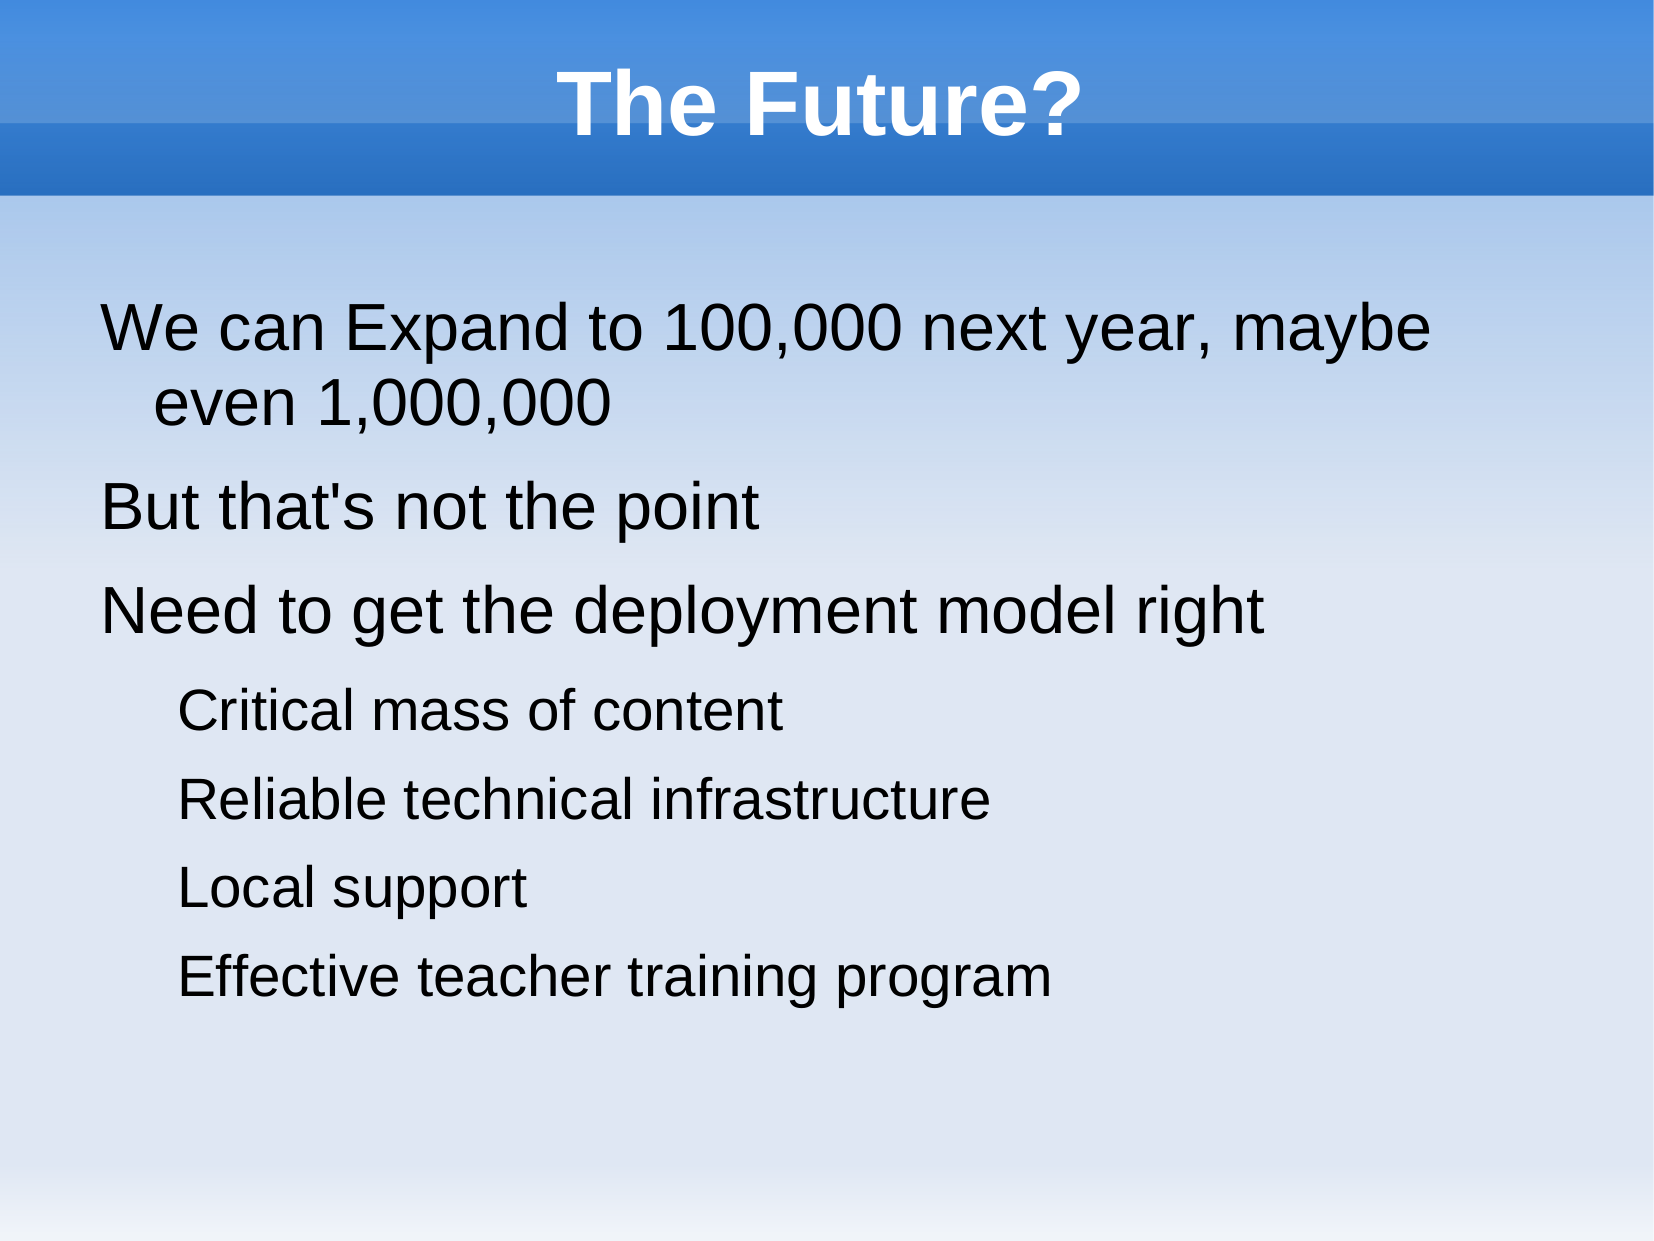

# The Future?
We can Expand to 100,000 next year, maybe even 1,000,000
But that's not the point
Need to get the deployment model right
Critical mass of content
Reliable technical infrastructure
Local support
Effective teacher training program